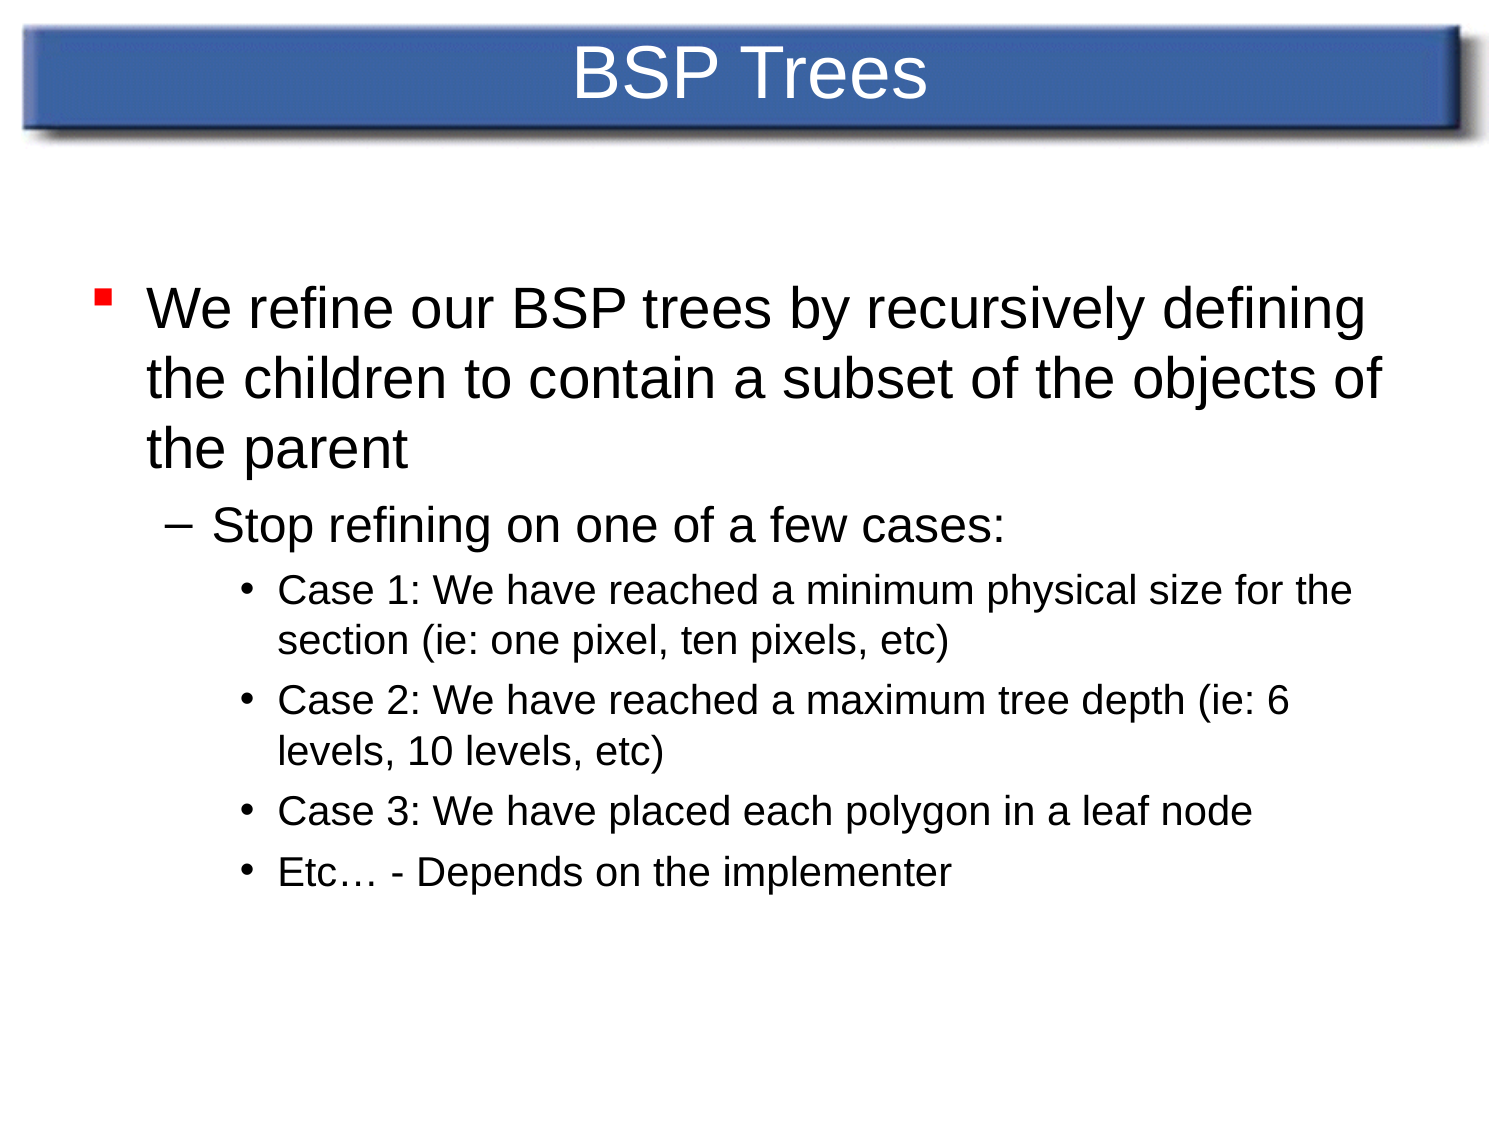

# BSP Trees
We refine our BSP trees by recursively defining the children to contain a subset of the objects of the parent
Stop refining on one of a few cases:
Case 1: We have reached a minimum physical size for the section (ie: one pixel, ten pixels, etc)
Case 2: We have reached a maximum tree depth (ie: 6 levels, 10 levels, etc)
Case 3: We have placed each polygon in a leaf node
Etc… - Depends on the implementer